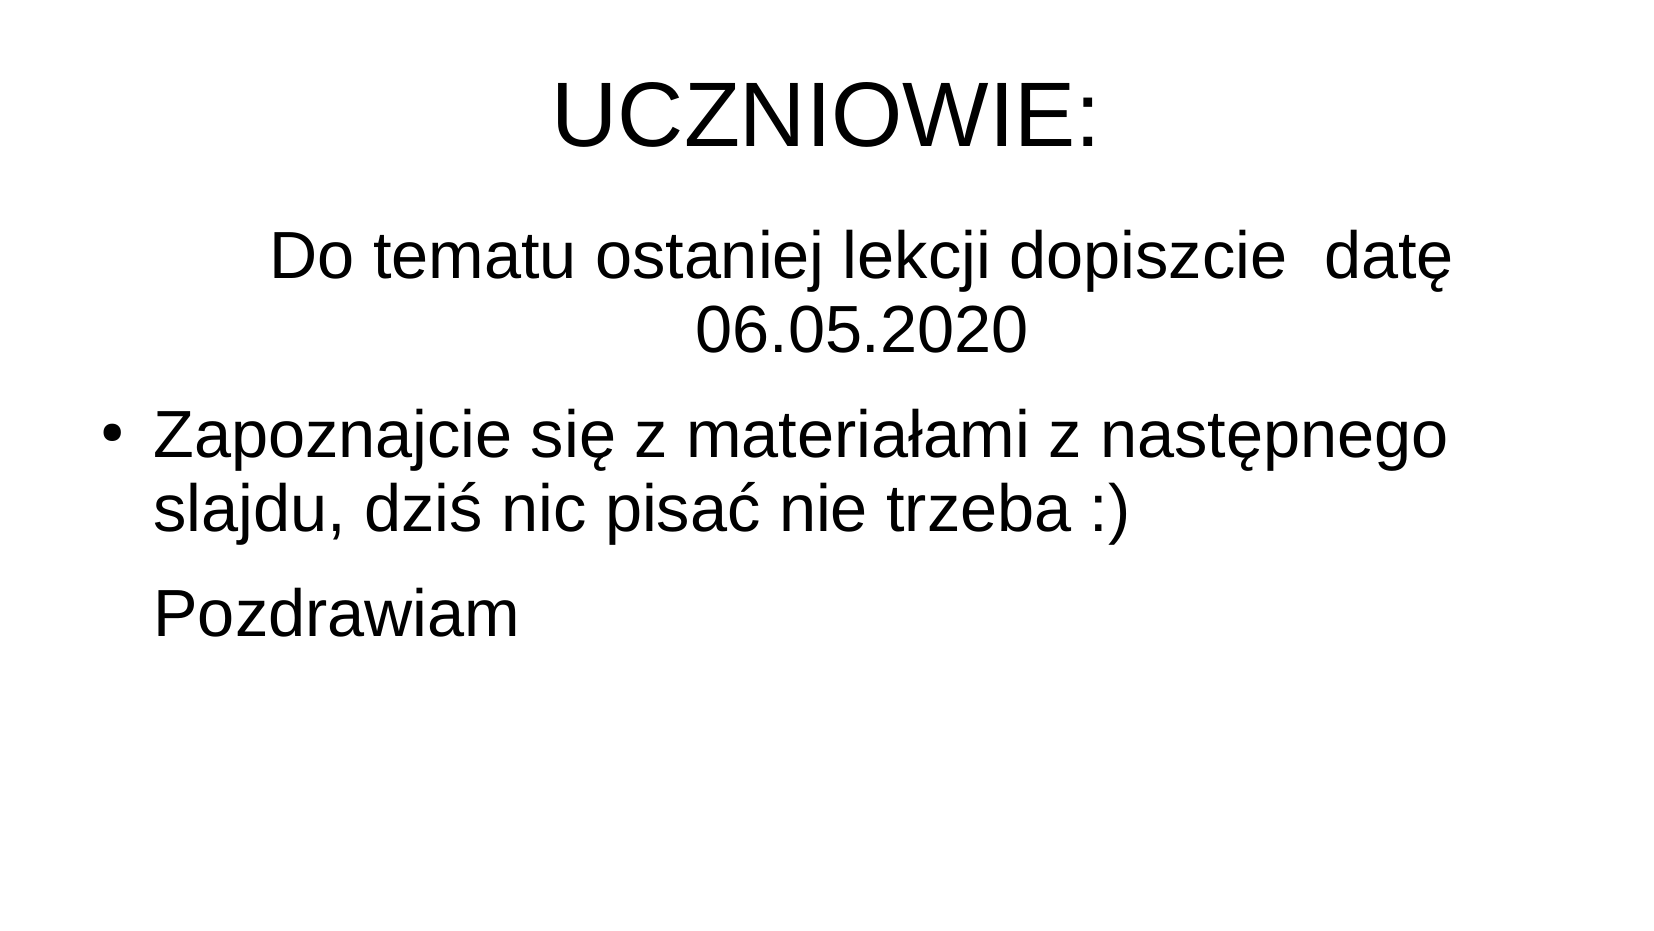

# UCZNIOWIE:
Do tematu ostaniej lekcji dopiszcie datę 06.05.2020
Zapoznajcie się z materiałami z następnego slajdu, dziś nic pisać nie trzeba :)
Pozdrawiam